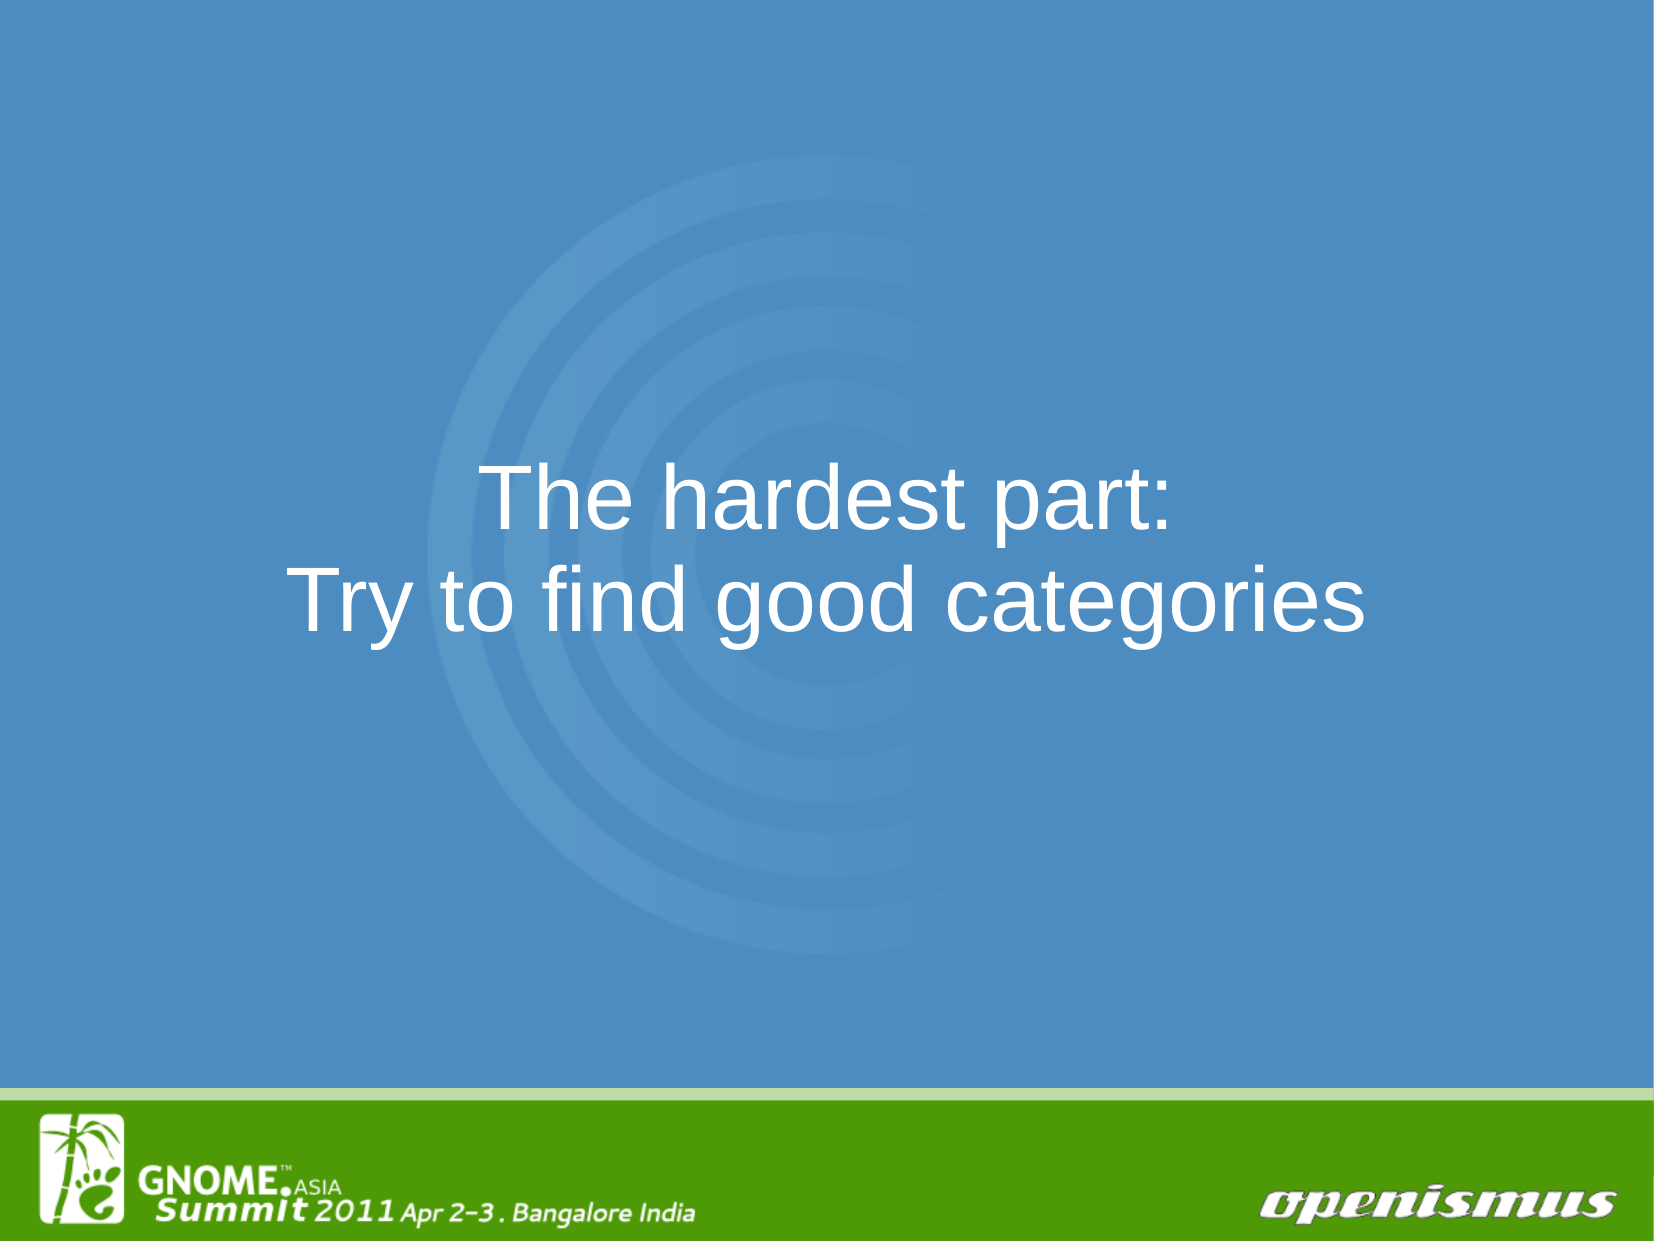

# The hardest part: Try to find good categories